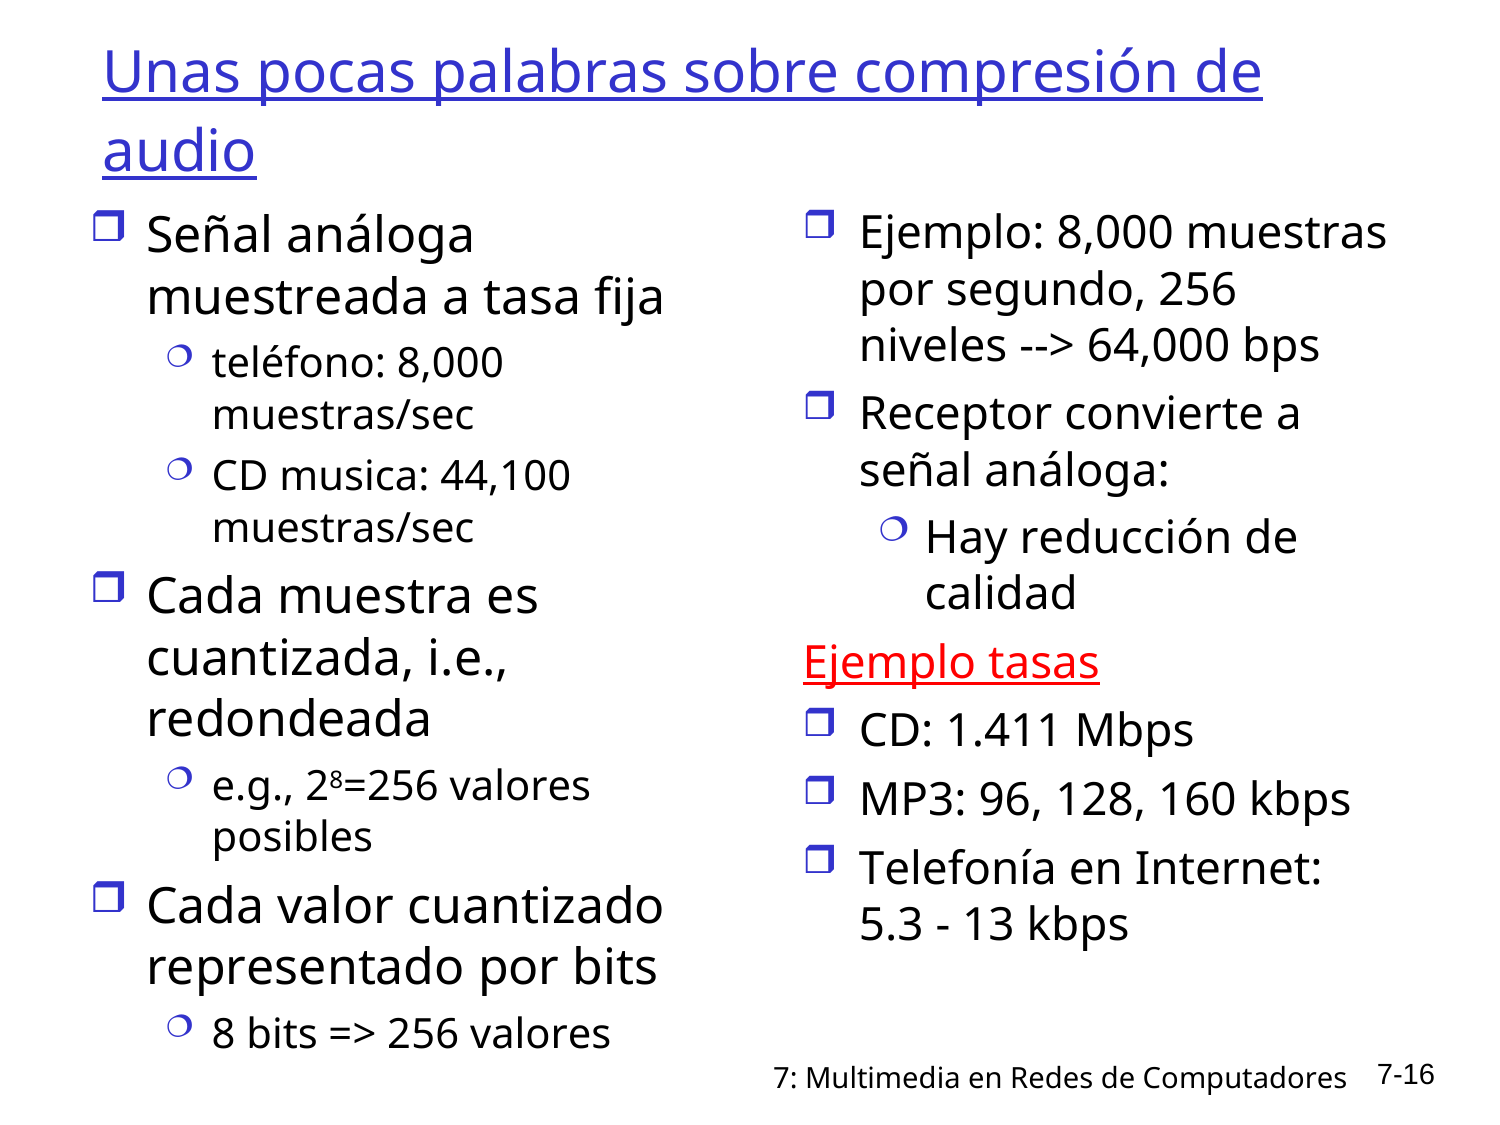

# Unas pocas palabras sobre compresión de audio
Señal análoga muestreada a tasa fija
teléfono: 8,000 muestras/sec
CD musica: 44,100 muestras/sec
Cada muestra es cuantizada, i.e., redondeada
e.g., 28=256 valores posibles
Cada valor cuantizado representado por bits
8 bits => 256 valores
Ejemplo: 8,000 muestras por segundo, 256 niveles --> 64,000 bps
Receptor convierte a señal análoga:
Hay reducción de calidad
Ejemplo tasas
CD: 1.411 Mbps
MP3: 96, 128, 160 kbps
Telefonía en Internet: 5.3 - 13 kbps
16